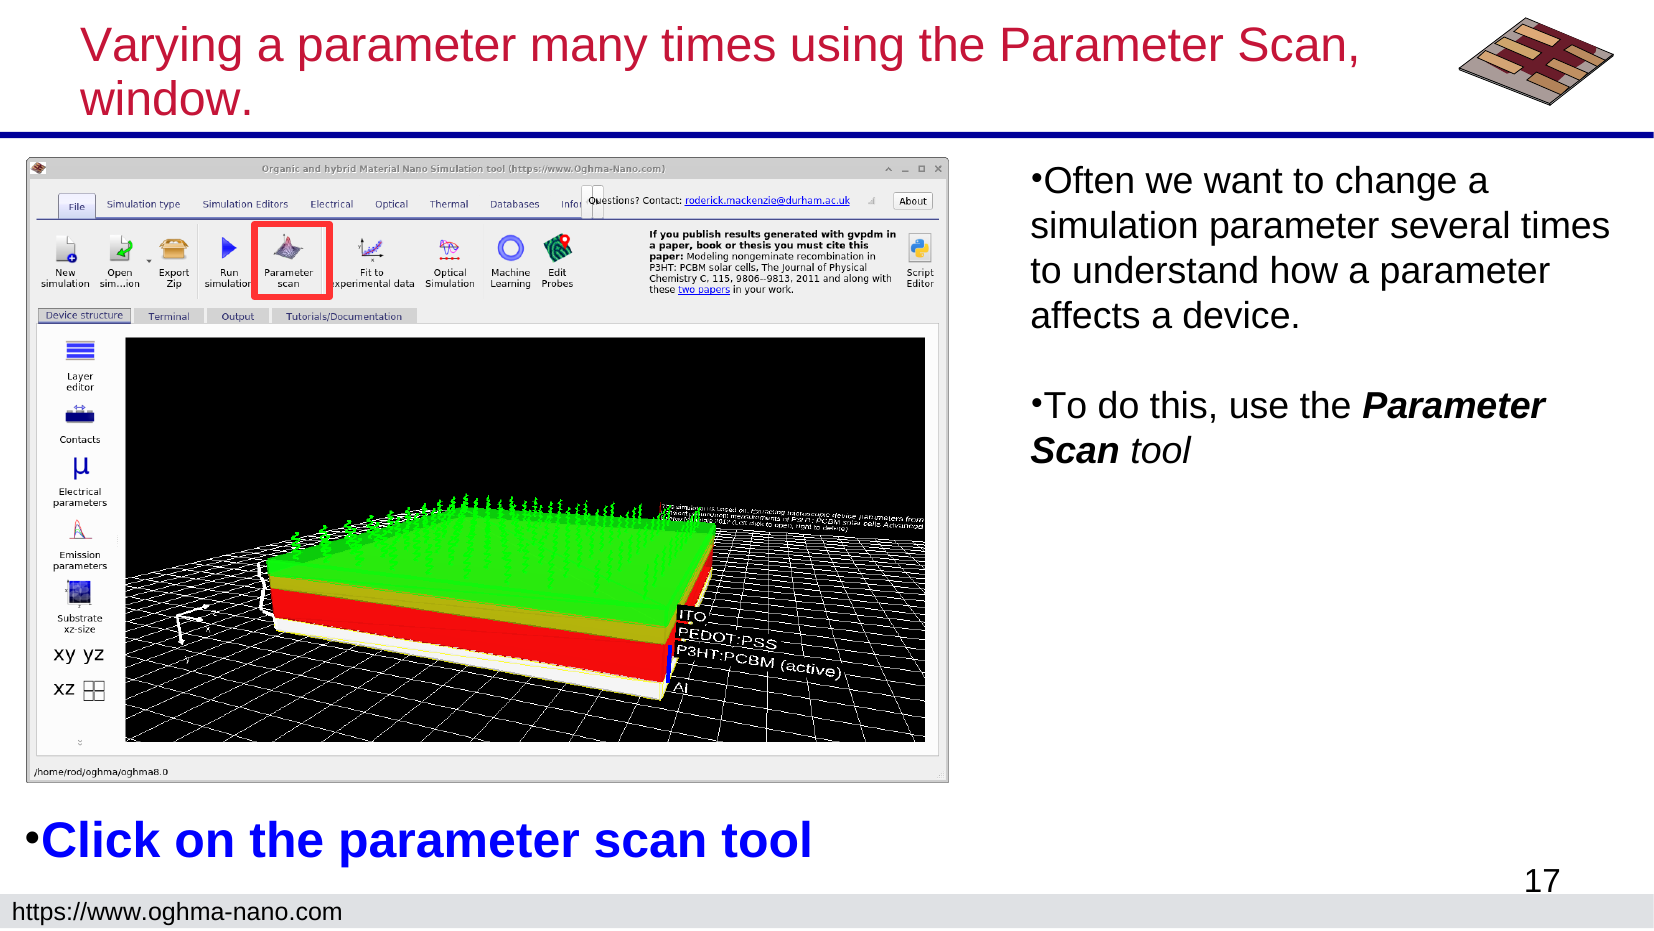

# Varying a parameter many times using the Parameter Scan, window.
Often we want to change a simulation parameter several times to understand how a parameter affects a device.
To do this, use the Parameter Scan tool
Click on the parameter scan tool